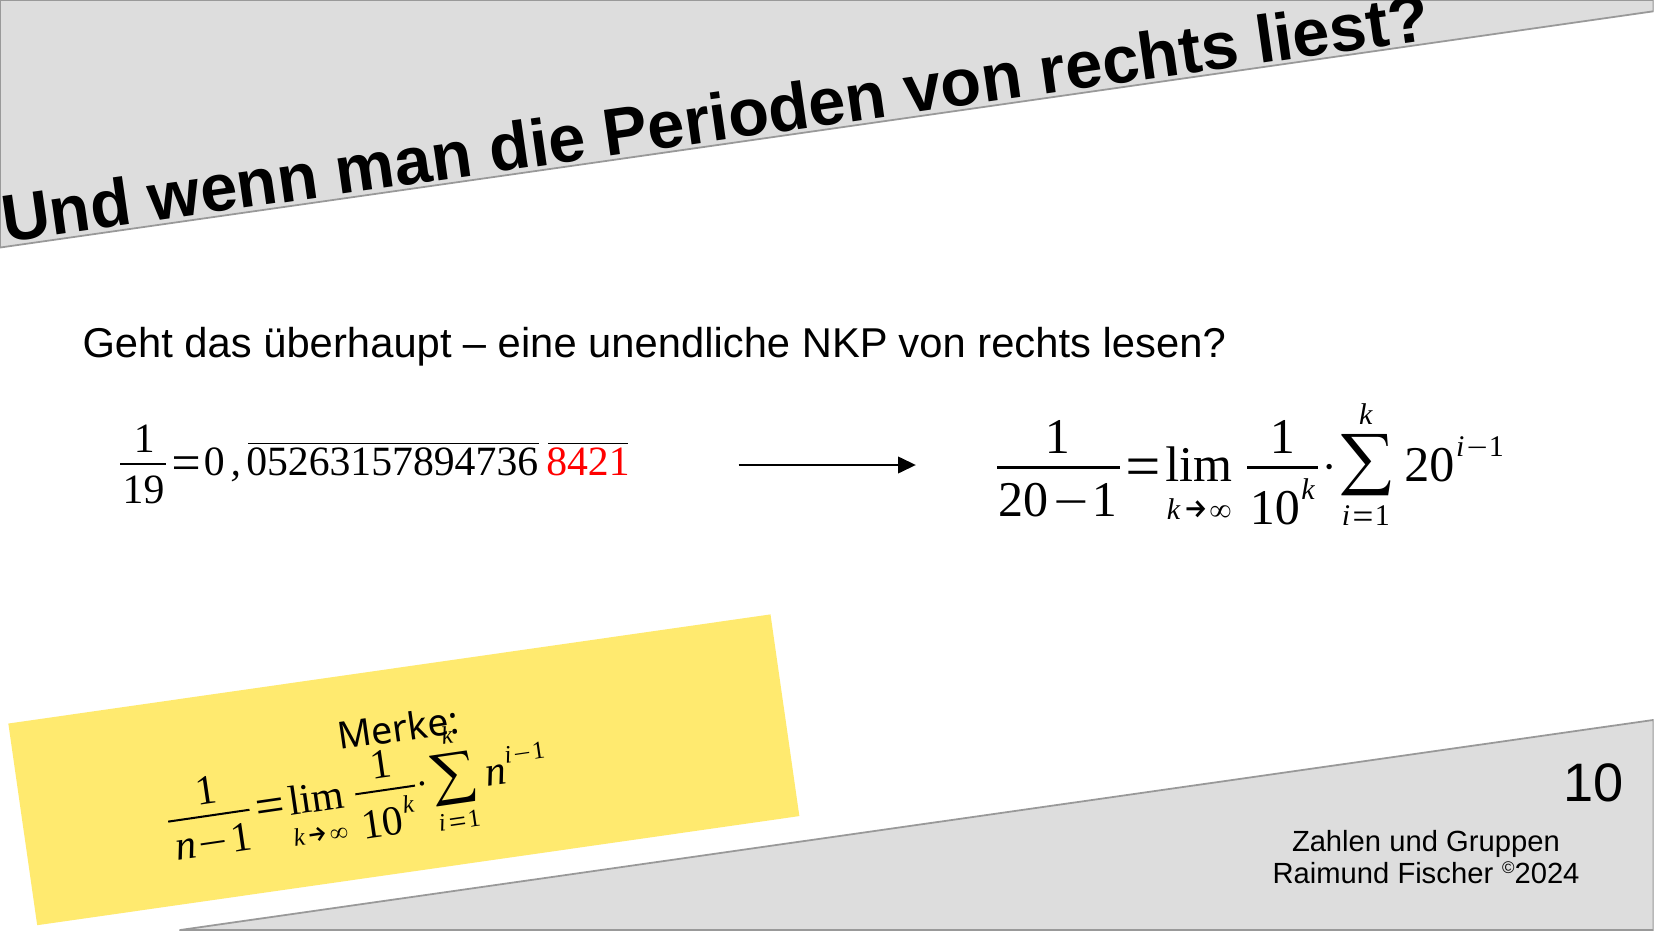

# Und wenn man die Perioden von rechts liest?
Geht das überhaupt – eine unendliche NKP von rechts lesen?
Merke:
10